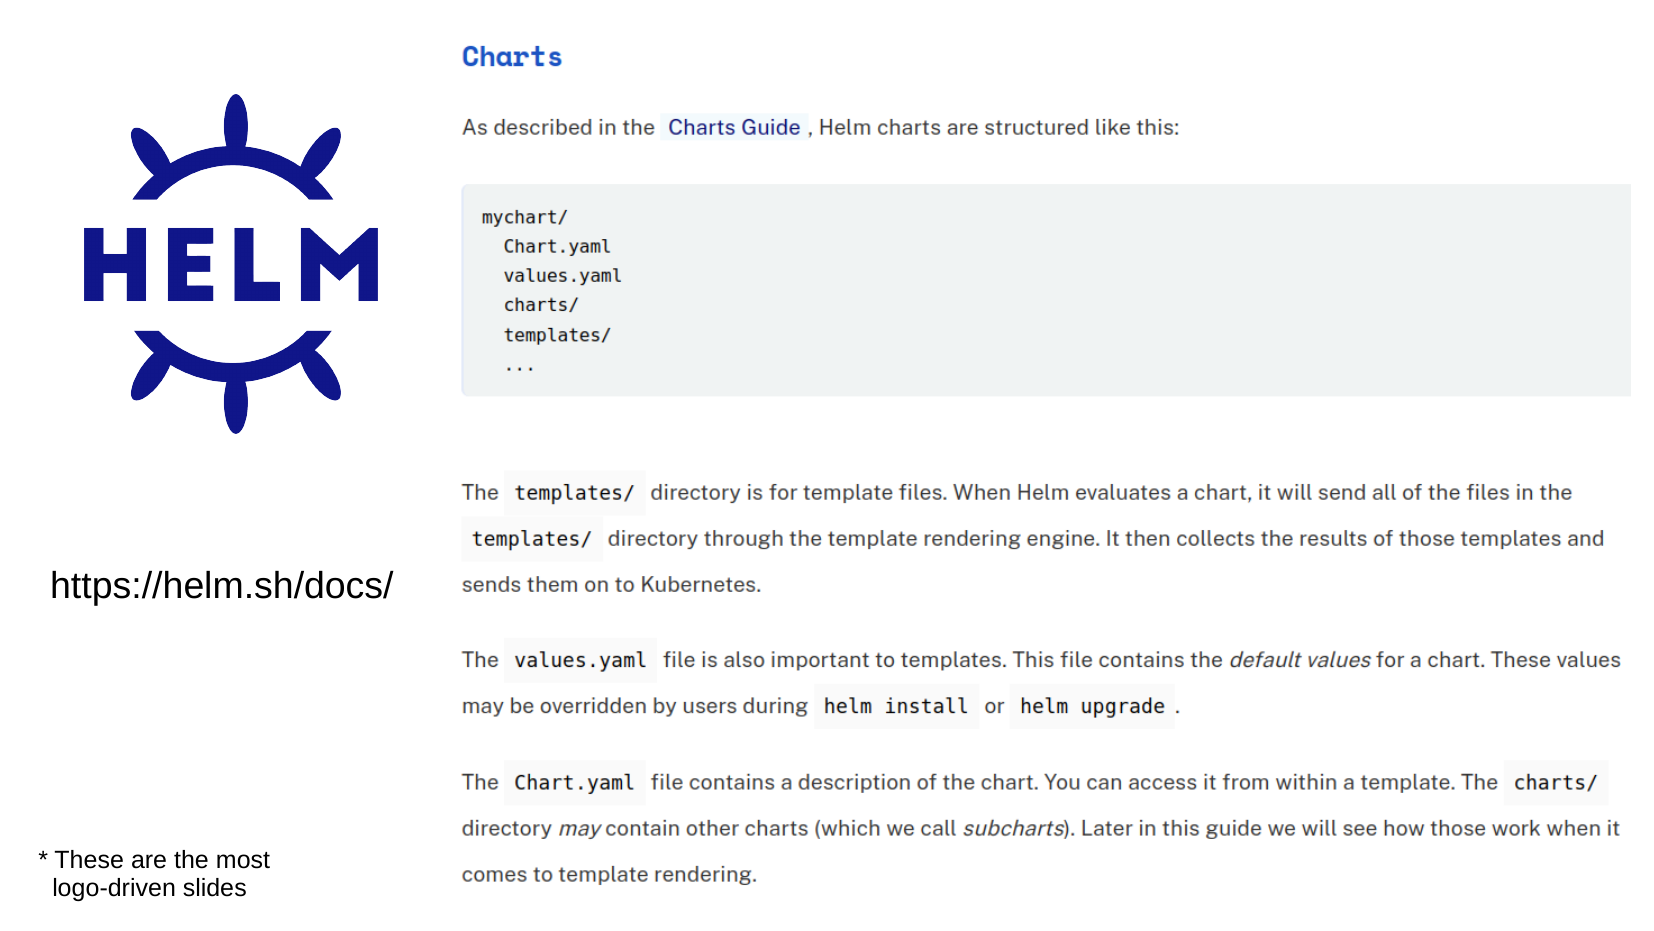

https://helm.sh/docs/
* These are the most
 logo-driven slides